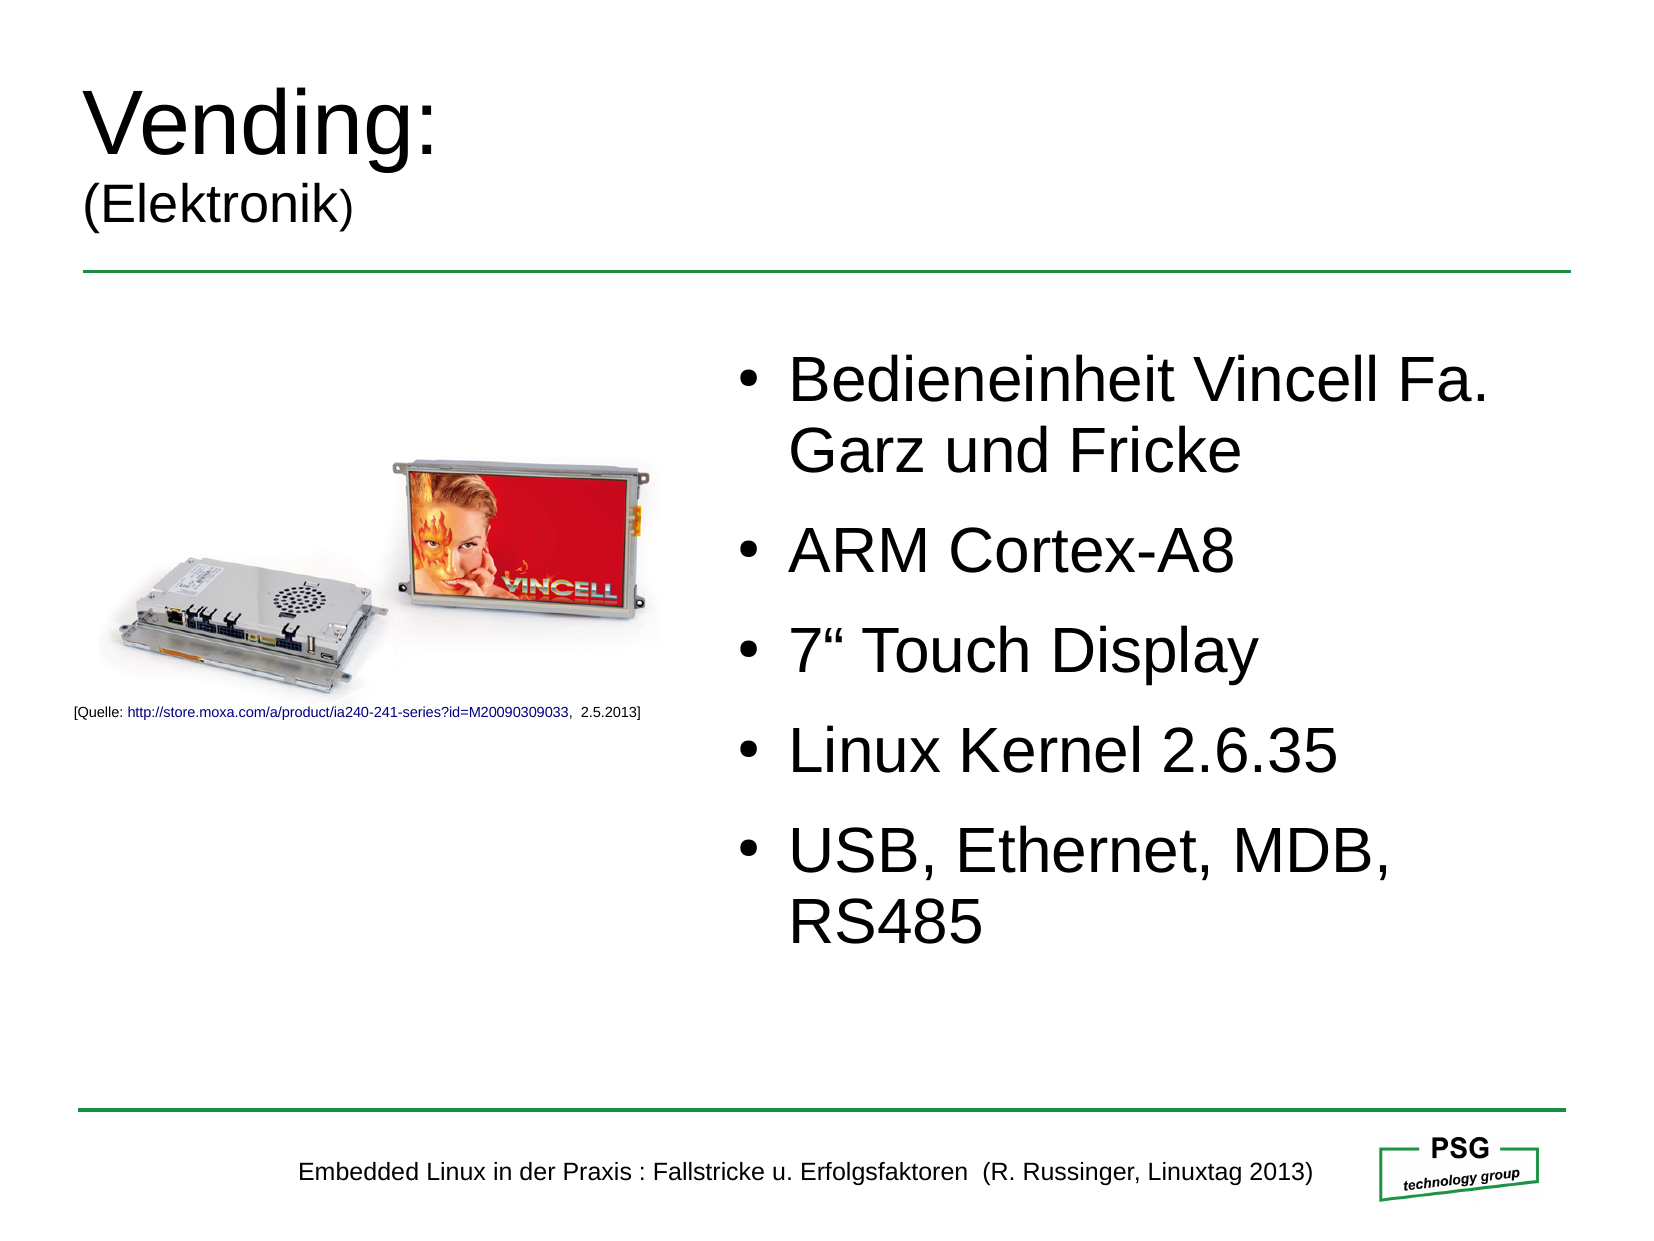

# Vending: (Elektronik)
Bedieneinheit Vincell Fa. Garz und Fricke
ARM Cortex-A8
7“ Touch Display
Linux Kernel 2.6.35
USB, Ethernet, MDB, RS485
[Quelle: http://store.moxa.com/a/product/ia240-241-series?id=M20090309033, 2.5.2013]